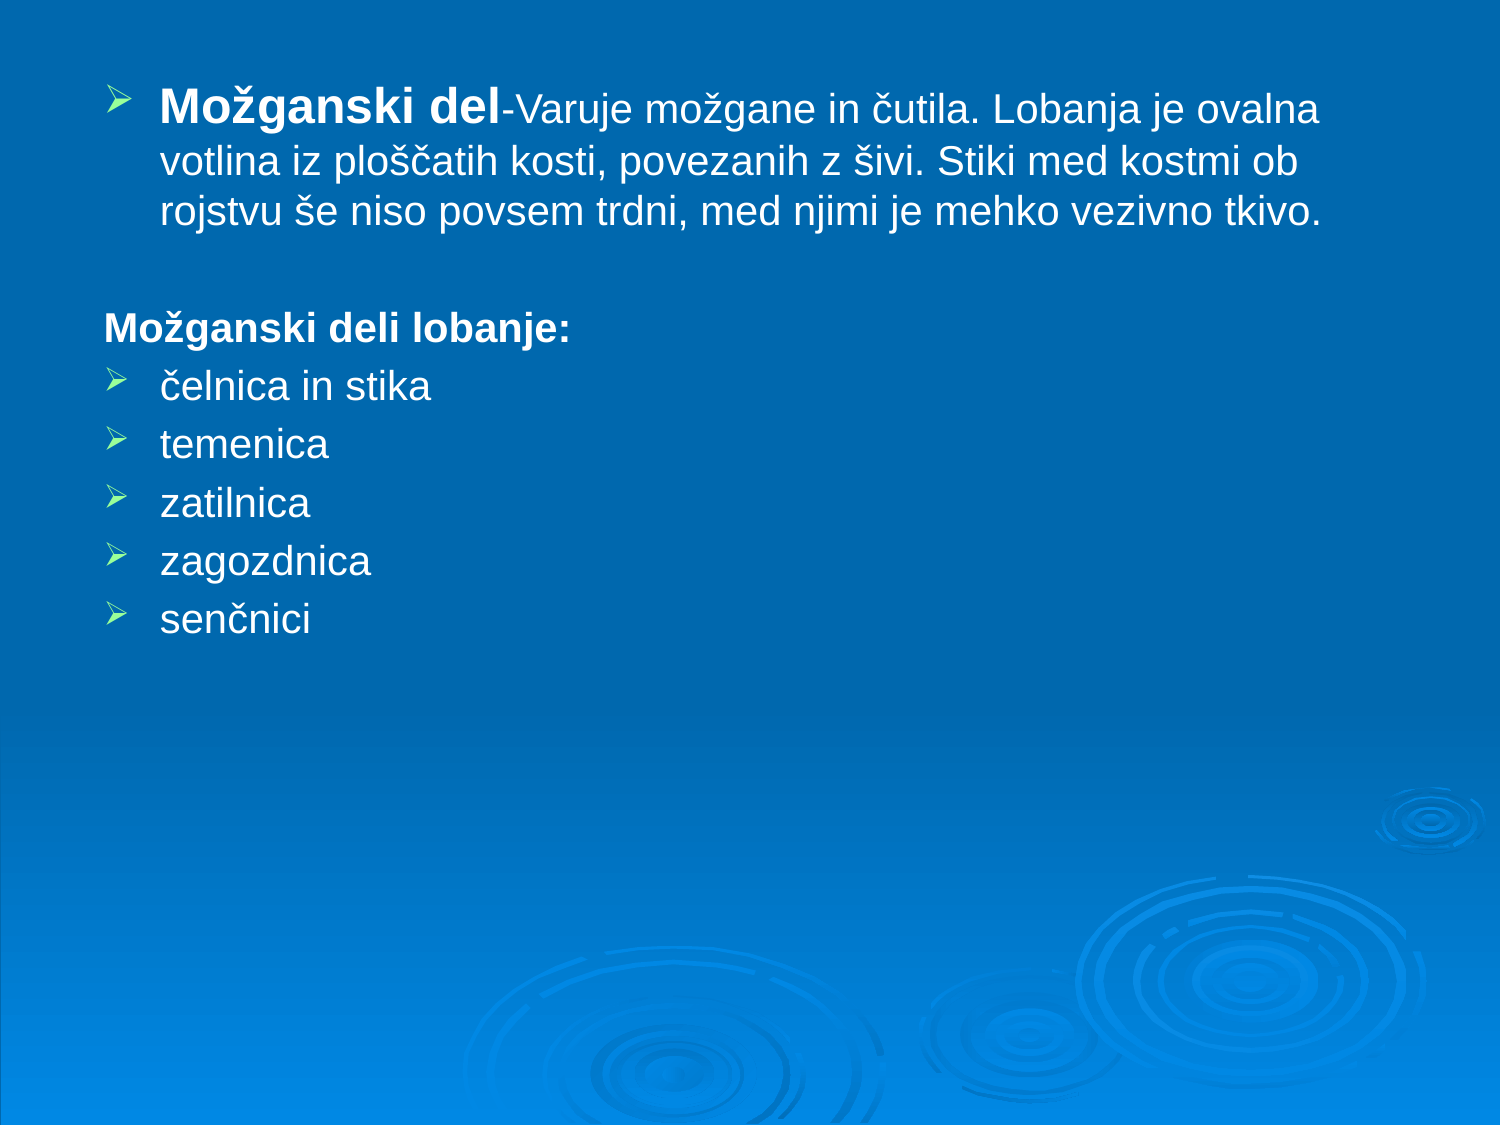

# Možganski del-Varuje možgane in čutila. Lobanja je ovalna votlina iz ploščatih kosti, povezanih z šivi. Stiki med kostmi ob rojstvu še niso povsem trdni, med njimi je mehko vezivno tkivo.
Možganski deli lobanje:
čelnica in stika
temenica
zatilnica
zagozdnica
senčnici